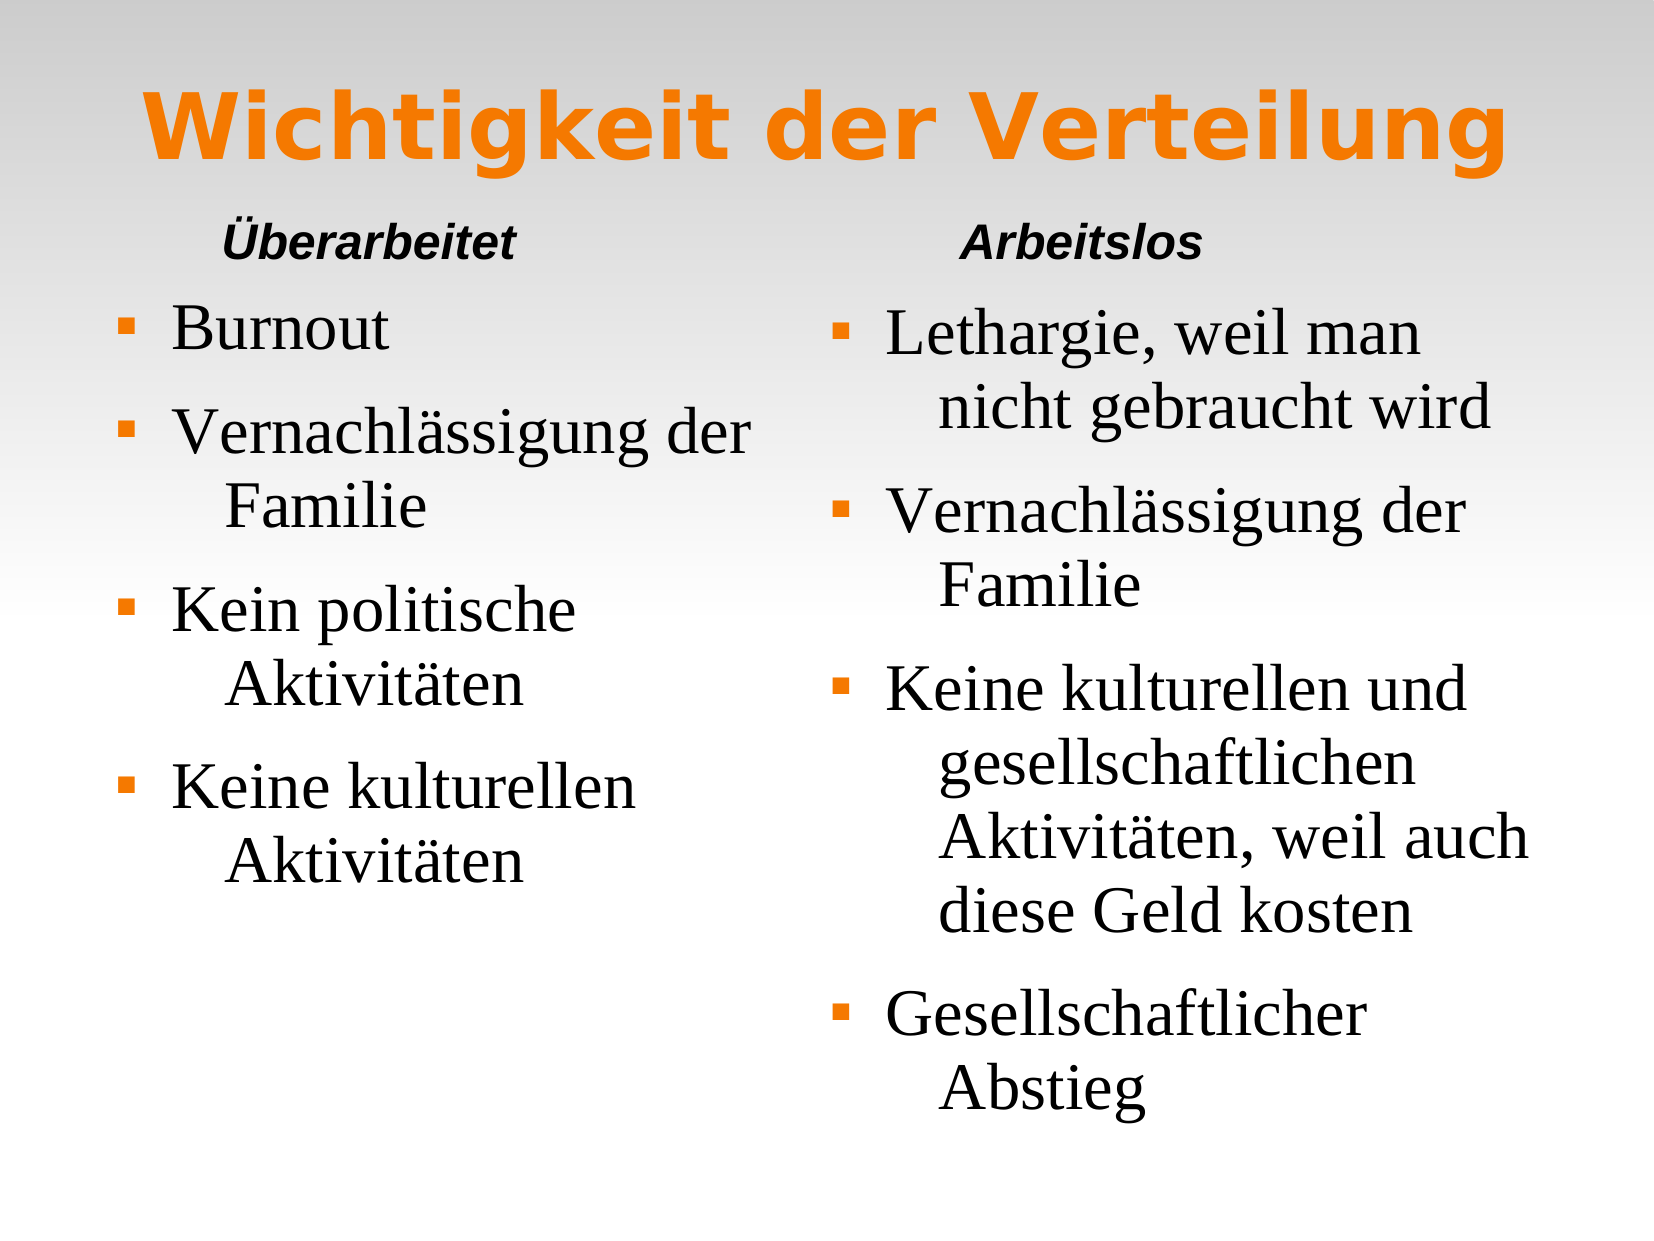

# Wichtigkeit der Verteilung
Überarbeitet
Arbeitslos
Burnout
Vernachlässigung der Familie
Kein politische Aktivitäten
Keine kulturellen Aktivitäten
Lethargie, weil man nicht gebraucht wird
Vernachlässigung der Familie
Keine kulturellen und gesellschaftlichen Aktivitäten, weil auch diese Geld kosten
Gesellschaftlicher Abstieg